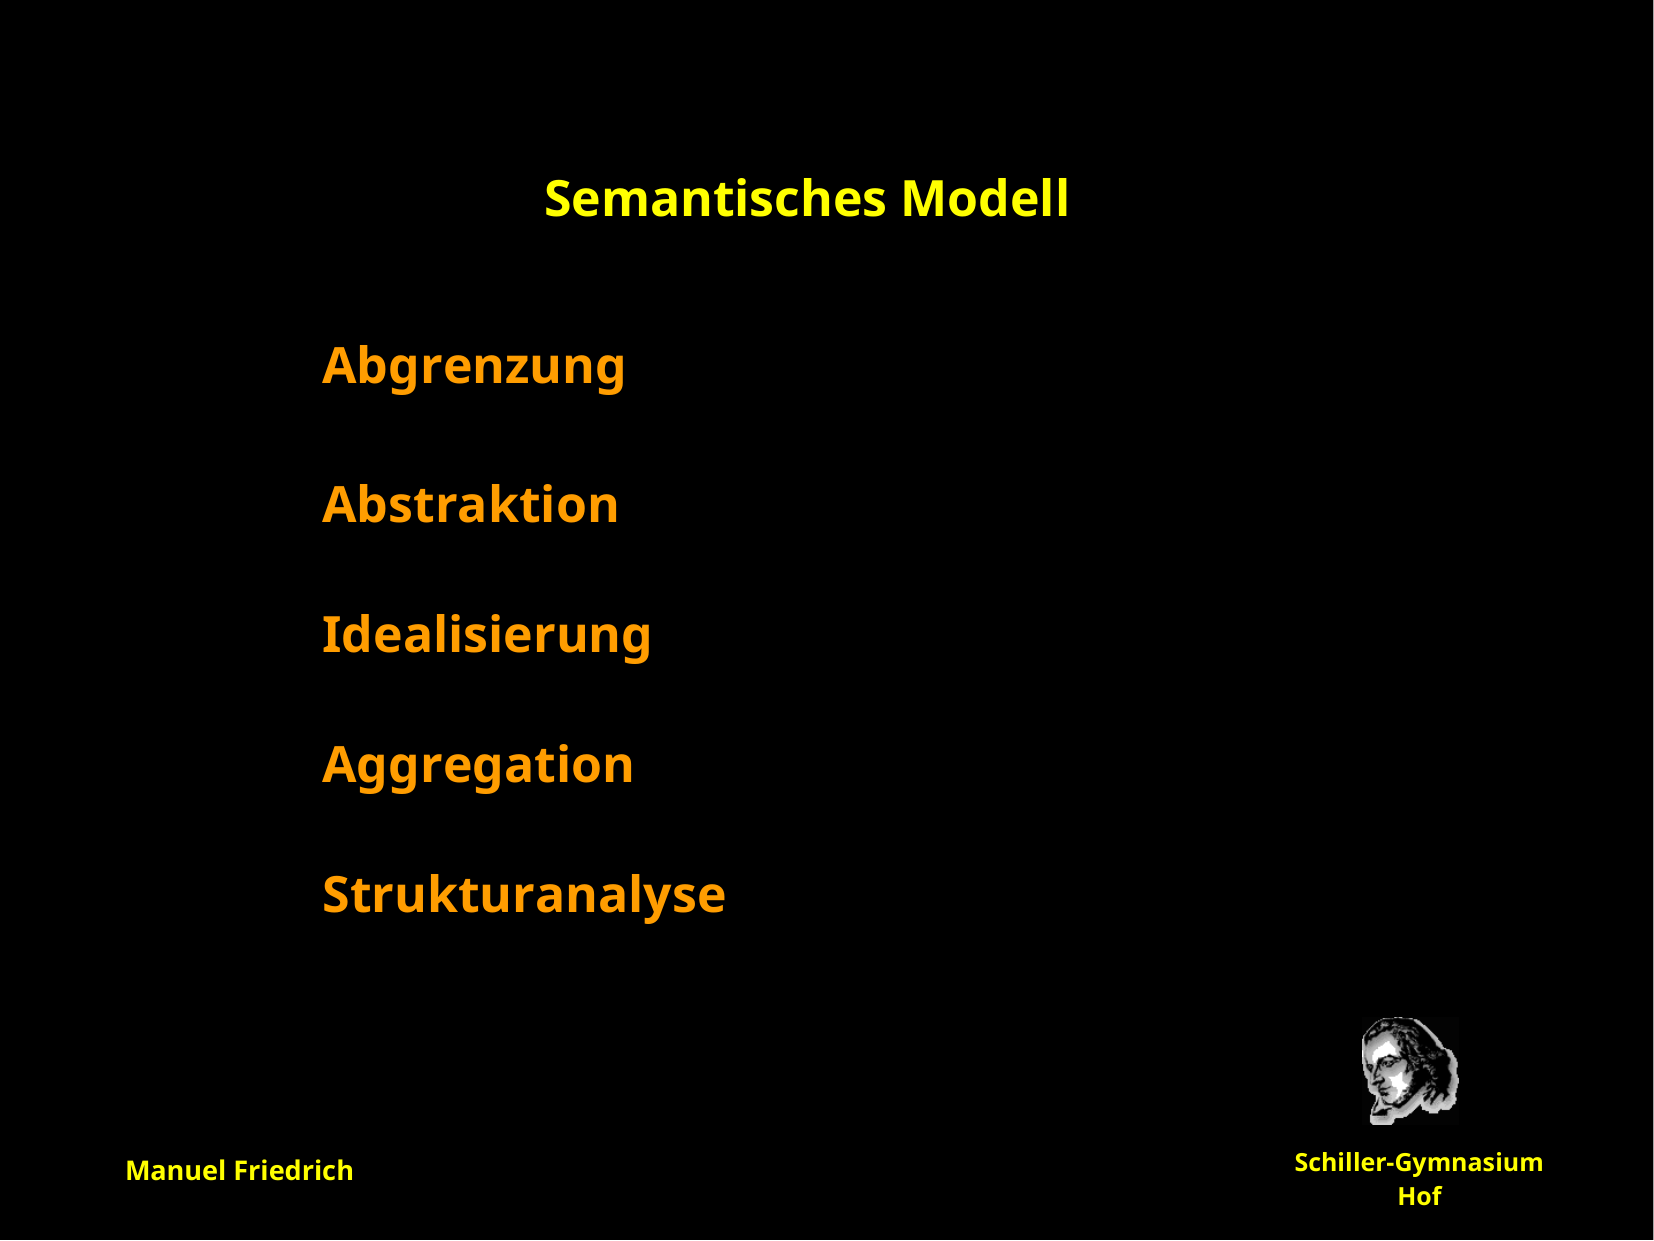

Semantisches Modell
Abgrenzung
Abstraktion
Idealisierung
Aggregation
Strukturanalyse
Schiller-Gymnasium
Hof
Manuel Friedrich